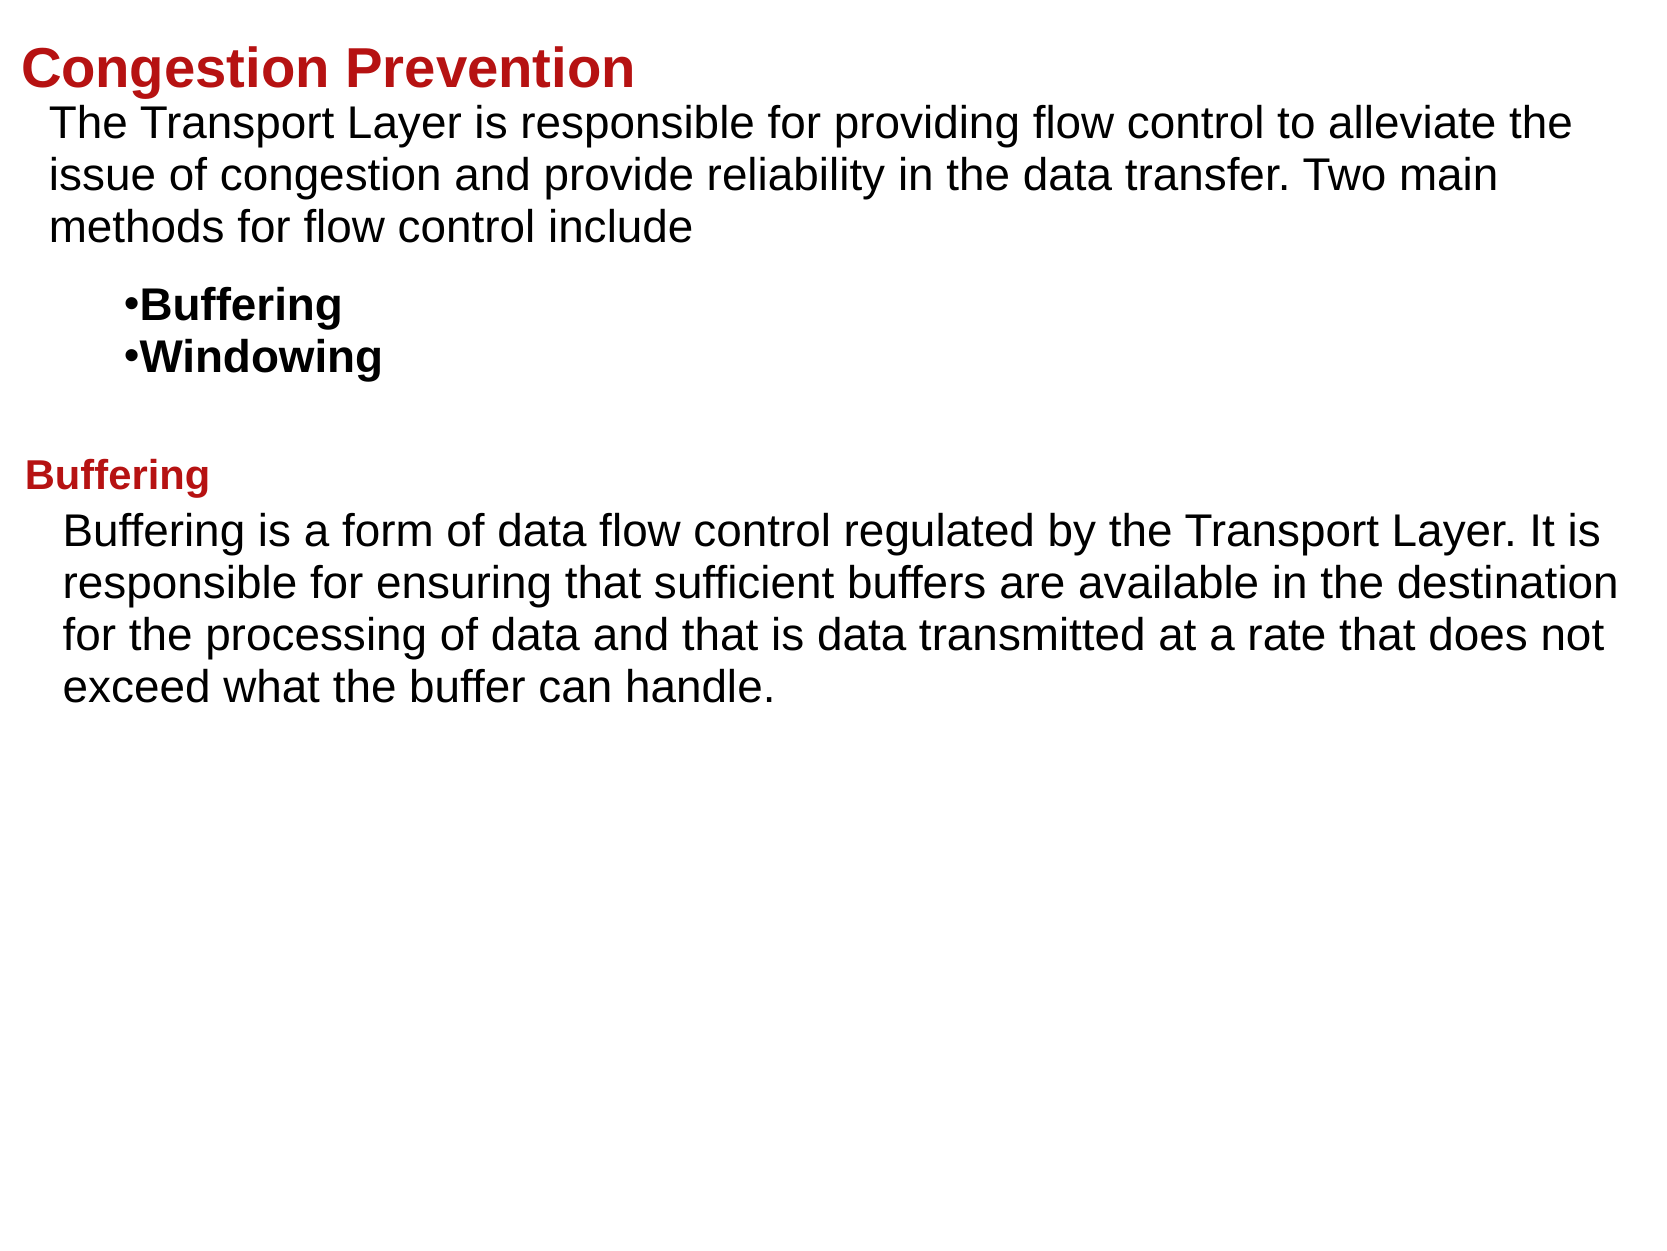

Congestion Prevention
The Transport Layer is responsible for providing flow control to alleviate the issue of congestion and provide reliability in the data transfer. Two main methods for flow control include
Buffering
Windowing
Buffering
Buffering is a form of data flow control regulated by the Transport Layer. It is responsible for ensuring that sufficient buffers are available in the destination for the processing of data and that is data transmitted at a rate that does not exceed what the buffer can handle.